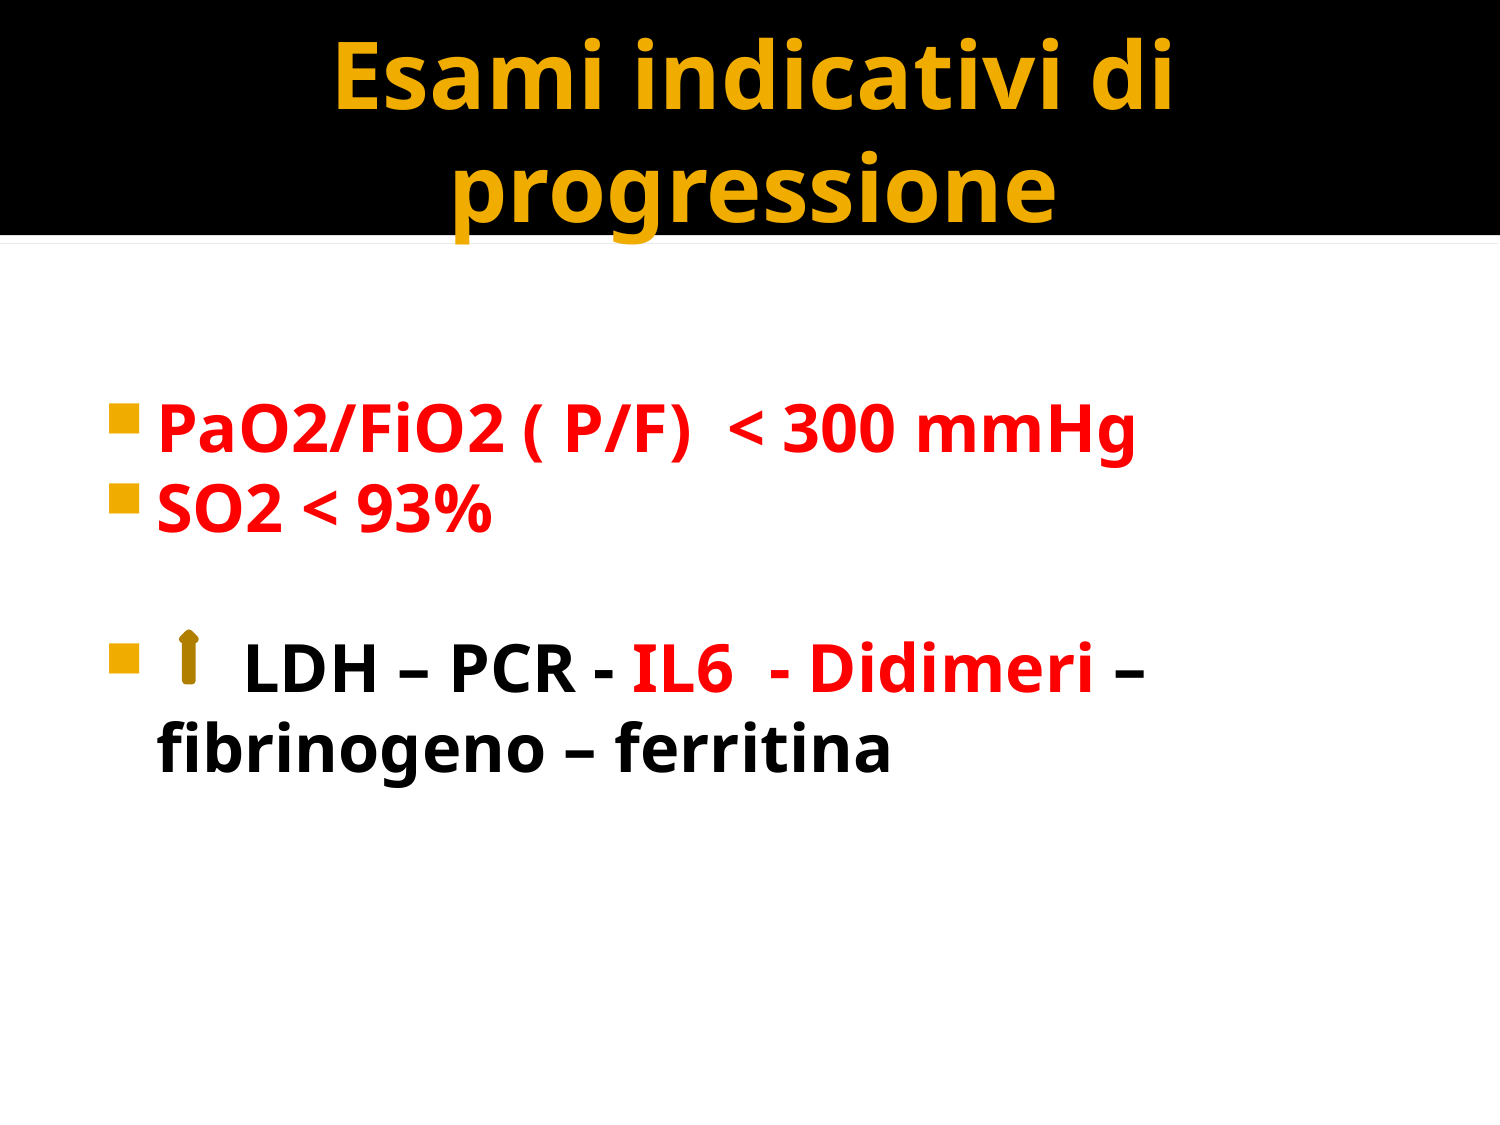

# Esami indicativi di progressione
PaO2/FiO2 ( P/F) < 300 mmHg
SO2 < 93%
 LDH – PCR - IL6 - Didimeri – fibrinogeno – ferritina